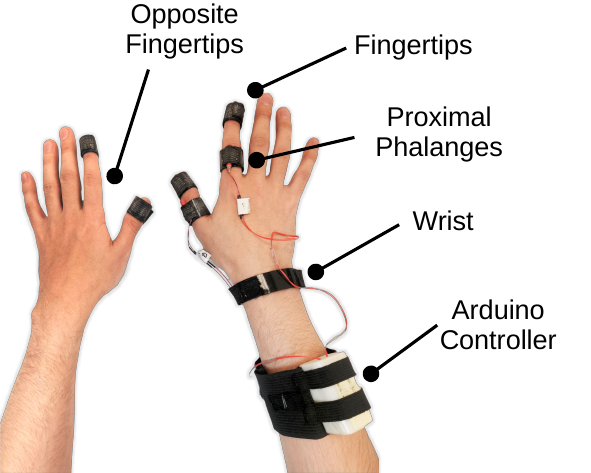

Opposite
Fingertips
Fingertips
Proximal
Phalanges
Wrist
Arduino
Controller